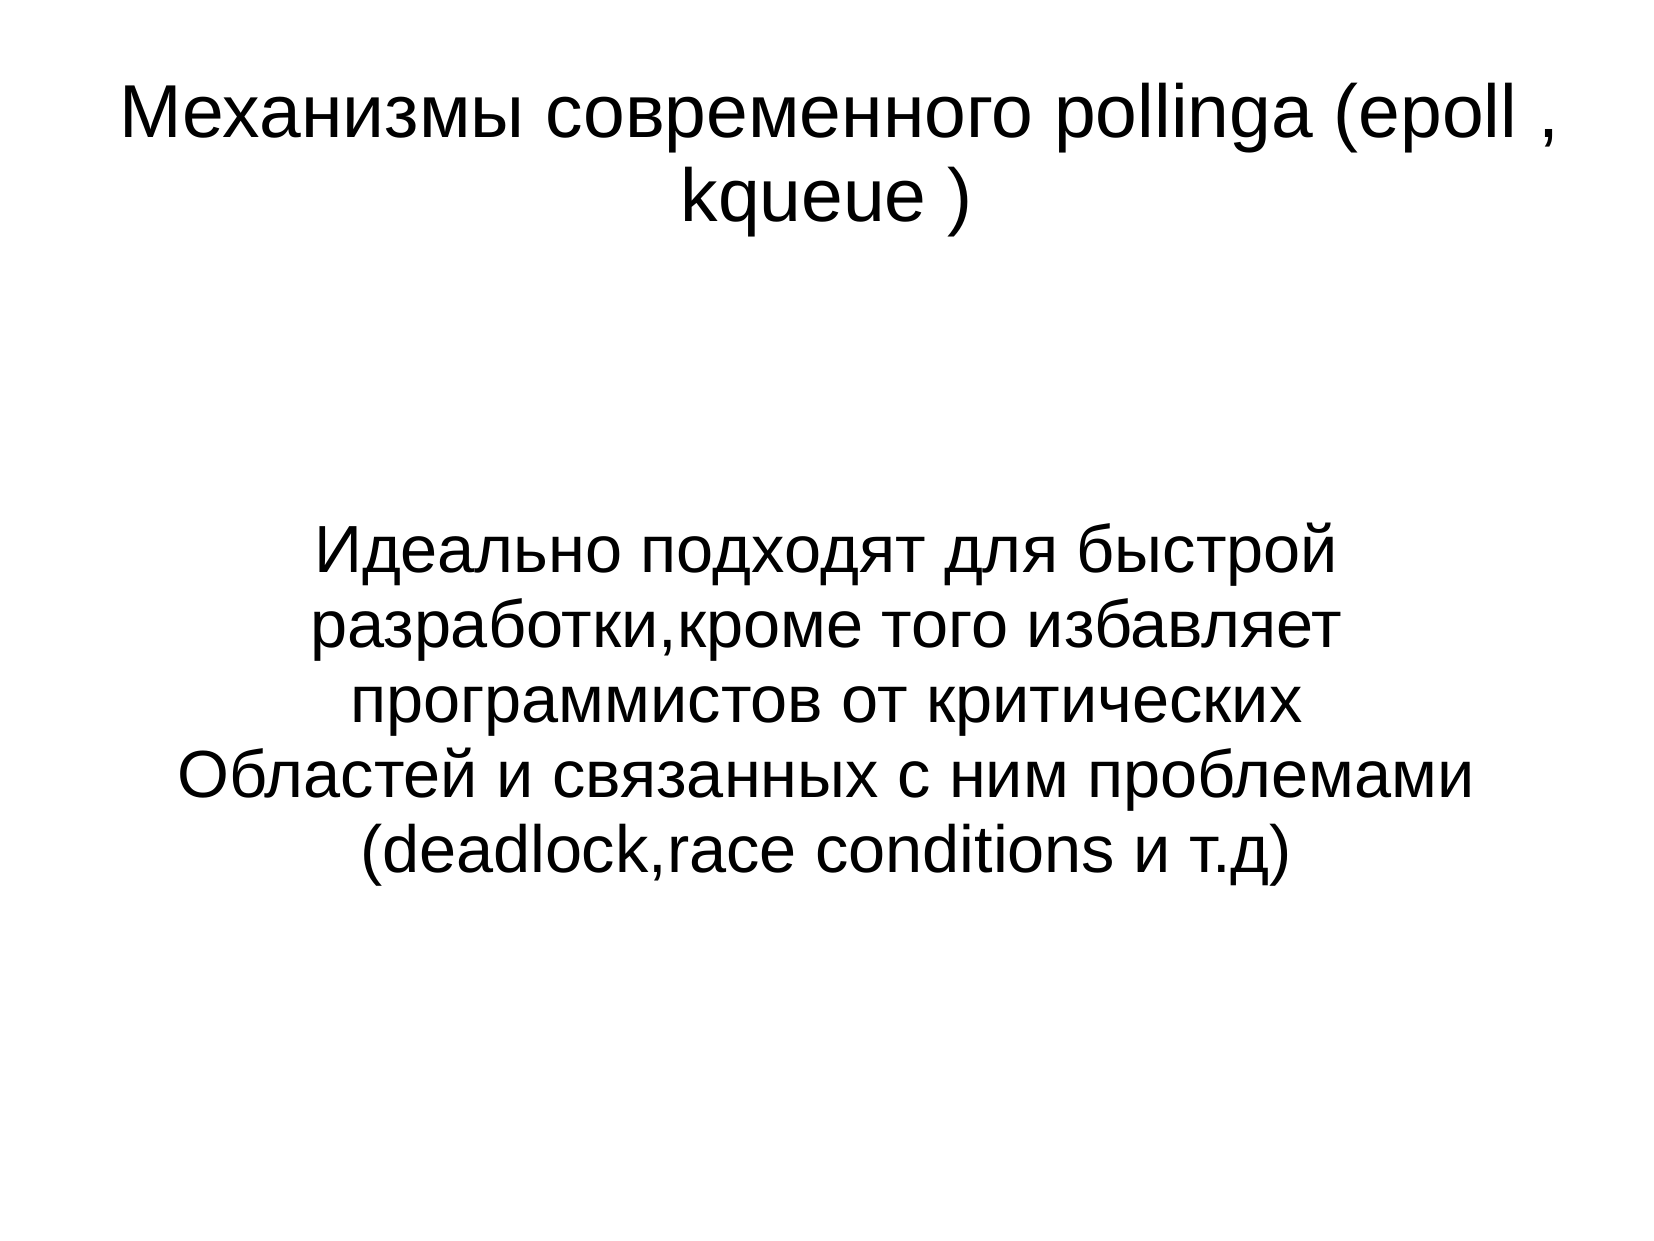

# Механизмы современного pollingа (epoll , kqueue )
Идеально подходят для быстрой разработки,кроме того избавляет программистов от критических
Областей и связанных с ним проблемами
(deadlock,race conditions и т.д)